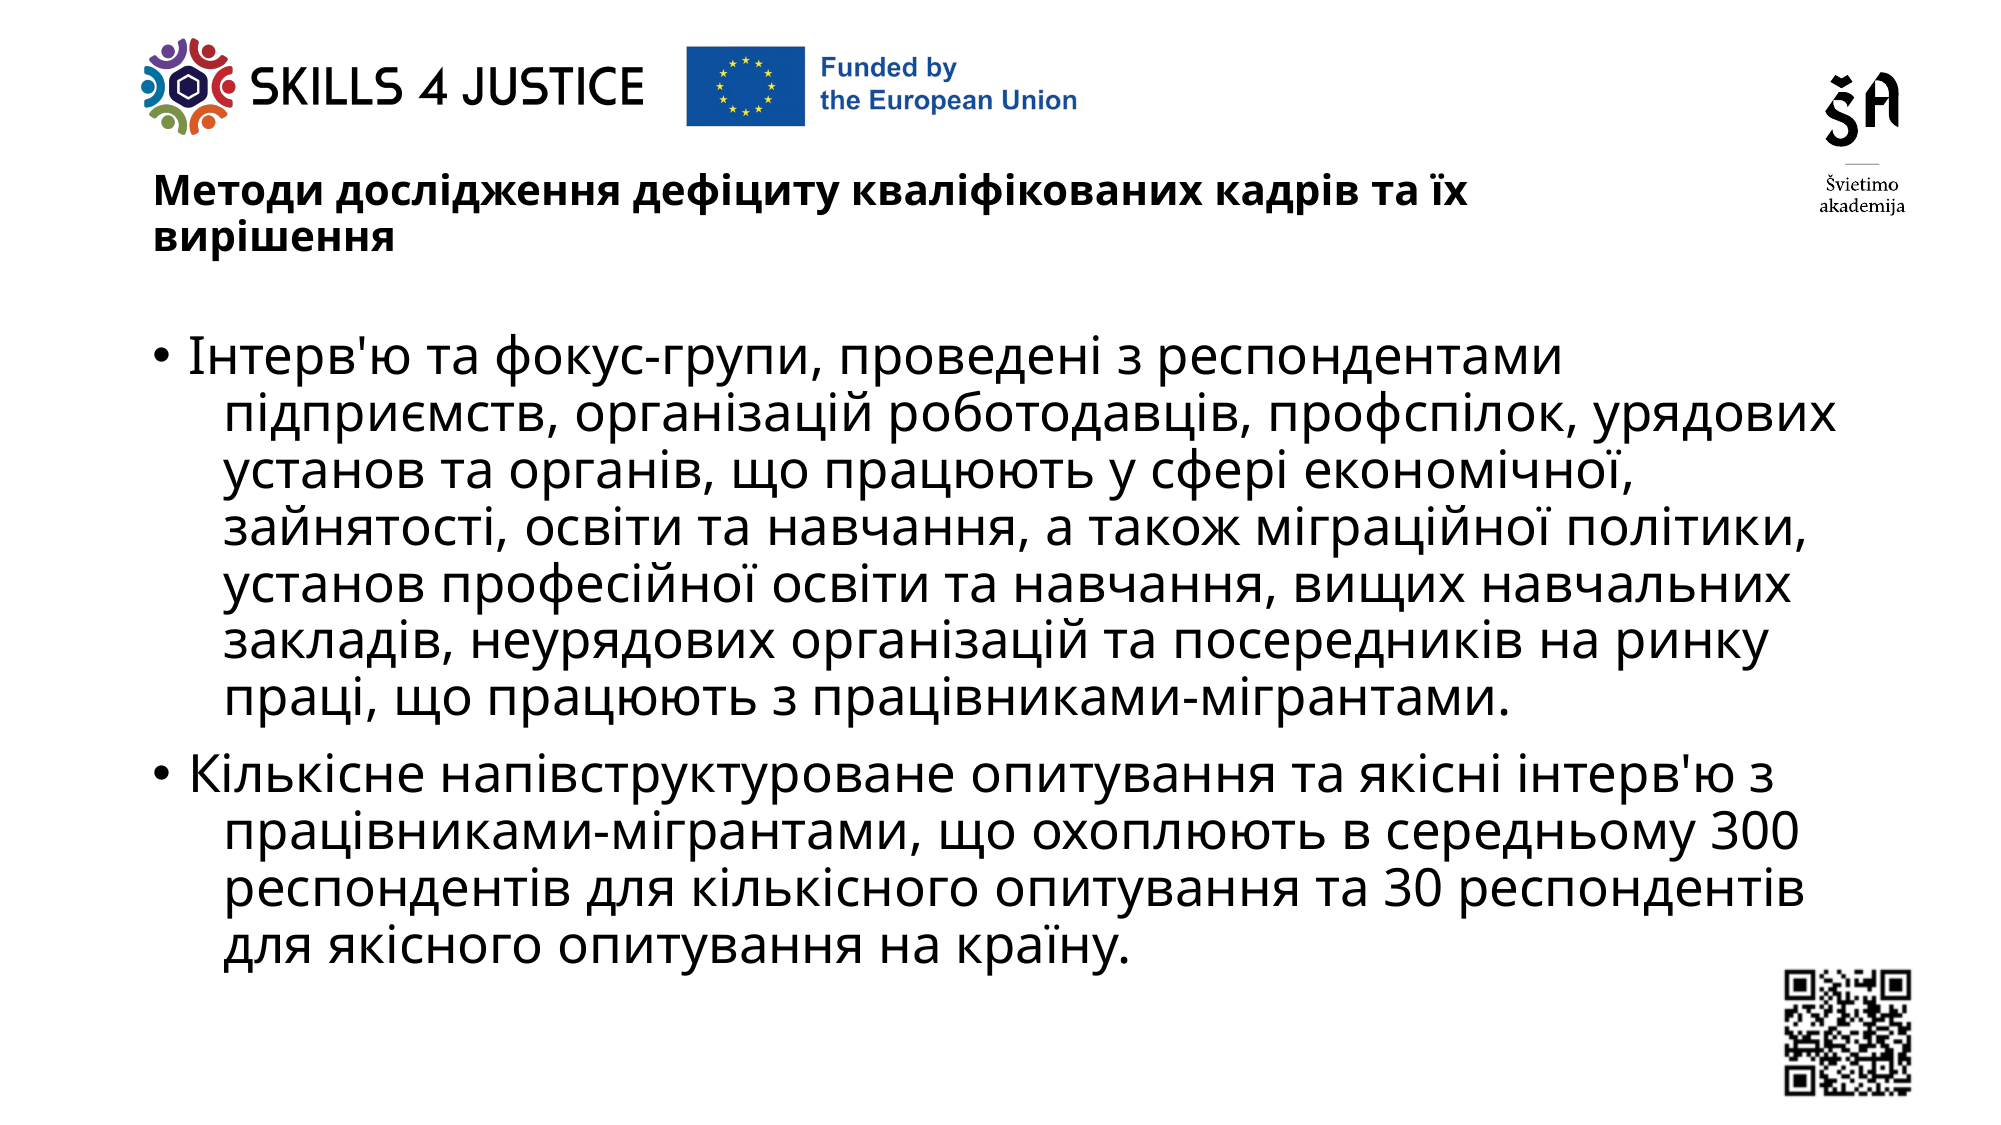

# Методи дослідження дефіциту кваліфікованих кадрів та їх вирішення
Інтерв'ю та фокус-групи, проведені з респондентами підприємств, організацій роботодавців, профспілок, урядових установ та органів, що працюють у сфері економічної, зайнятості, освіти та навчання, а також міграційної політики, установ професійної освіти та навчання, вищих навчальних закладів, неурядових організацій та посередників на ринку праці, що працюють з працівниками-мігрантами.
Кількісне напівструктуроване опитування та якісні інтерв'ю з працівниками-мігрантами, що охоплюють в середньому 300 респондентів для кількісного опитування та 30 респондентів для якісного опитування на країну.